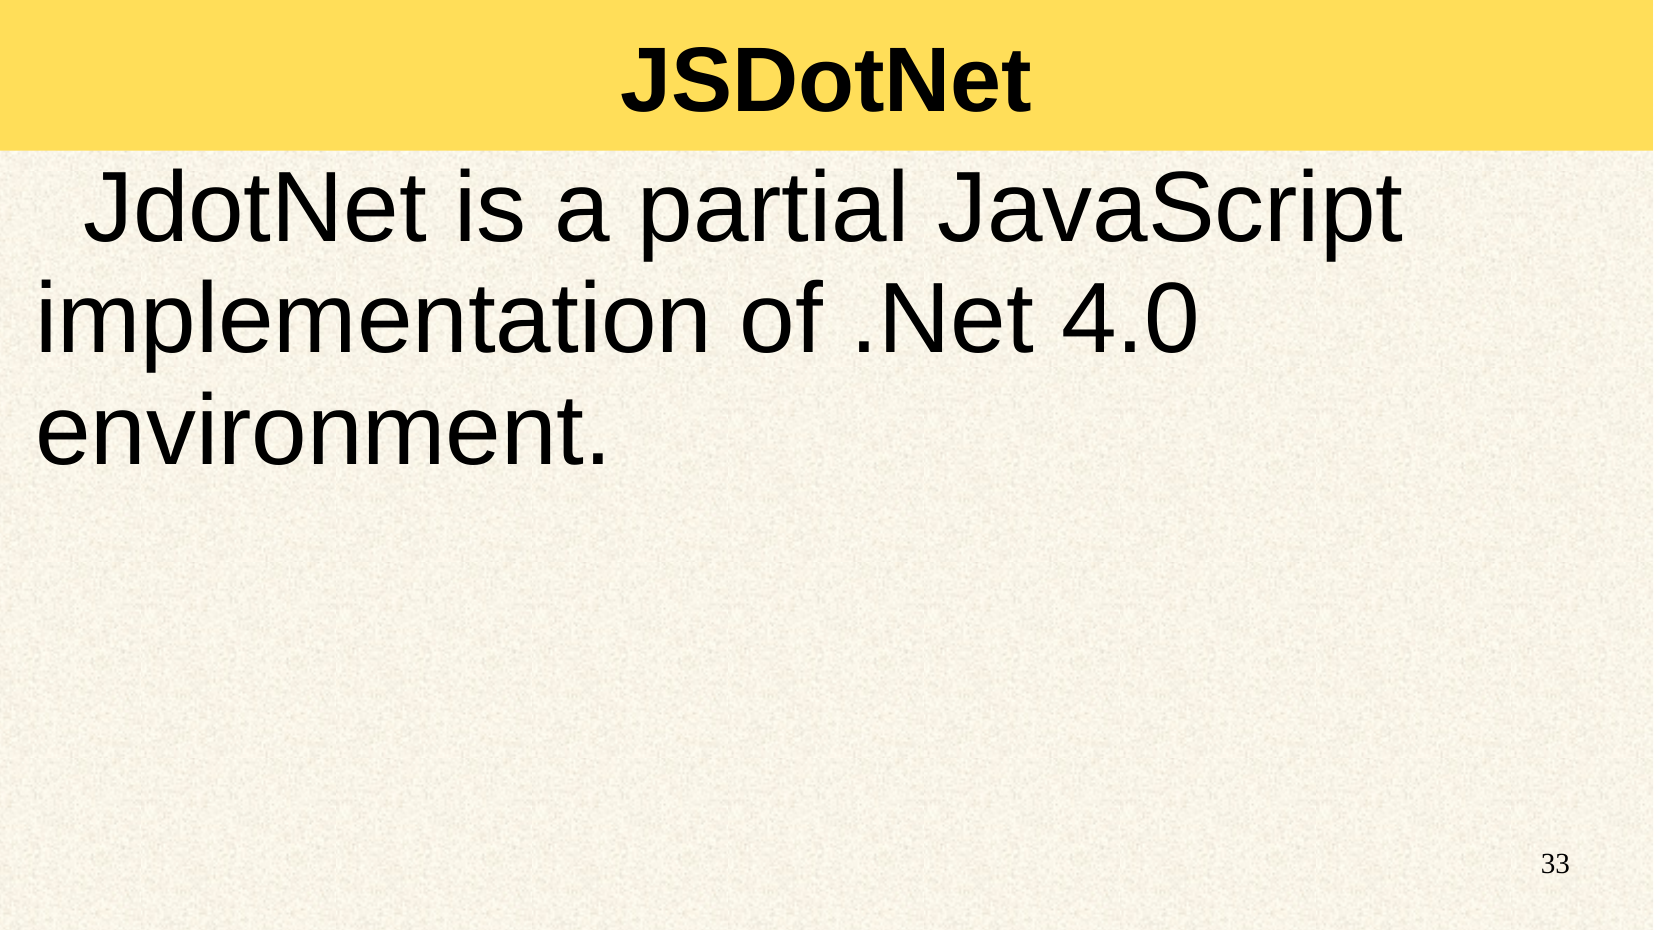

# JSDotNet
JdotNet is a partial JavaScript implementation of .Net 4.0 environment.
33